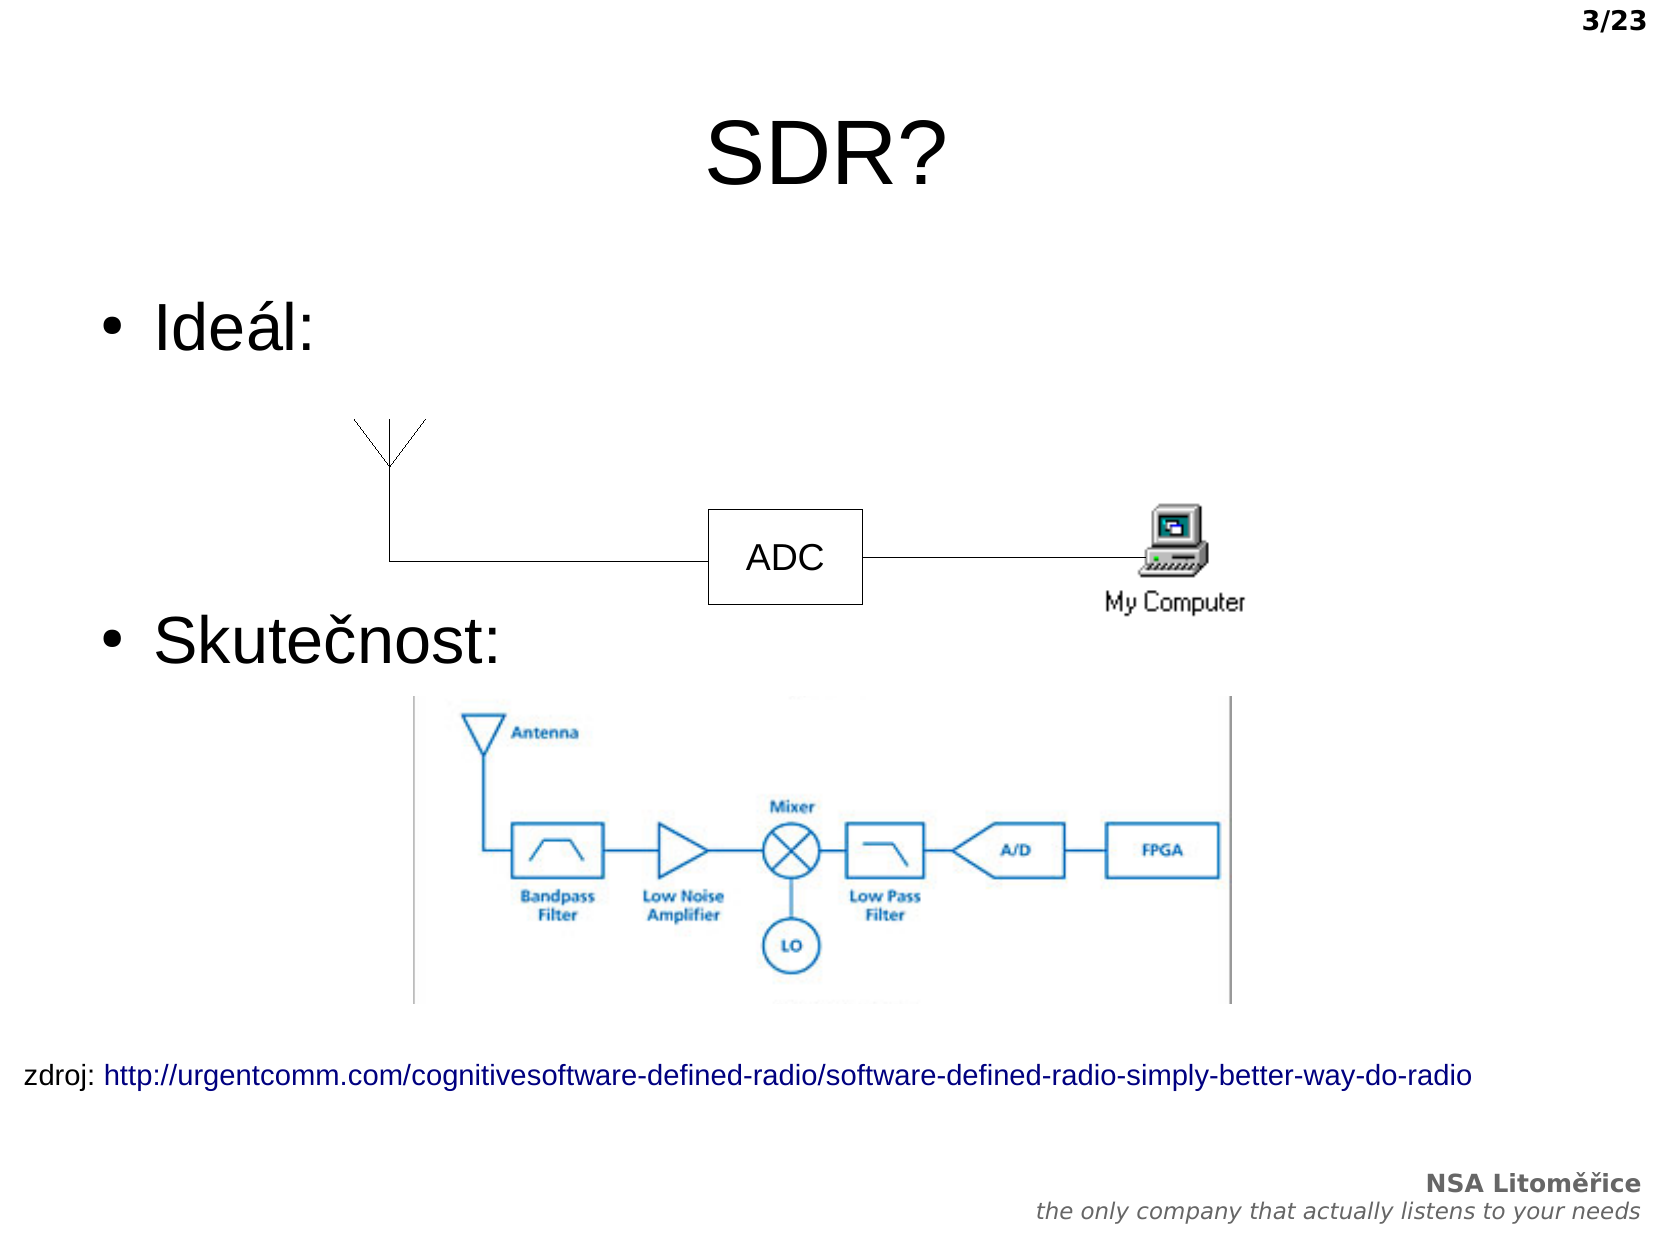

aaa
# SDR?
Ideál:
Skutečnost:
ADC
zdroj: http://urgentcomm.com/cognitivesoftware-defined-radio/software-defined-radio-simply-better-way-do-radio
3